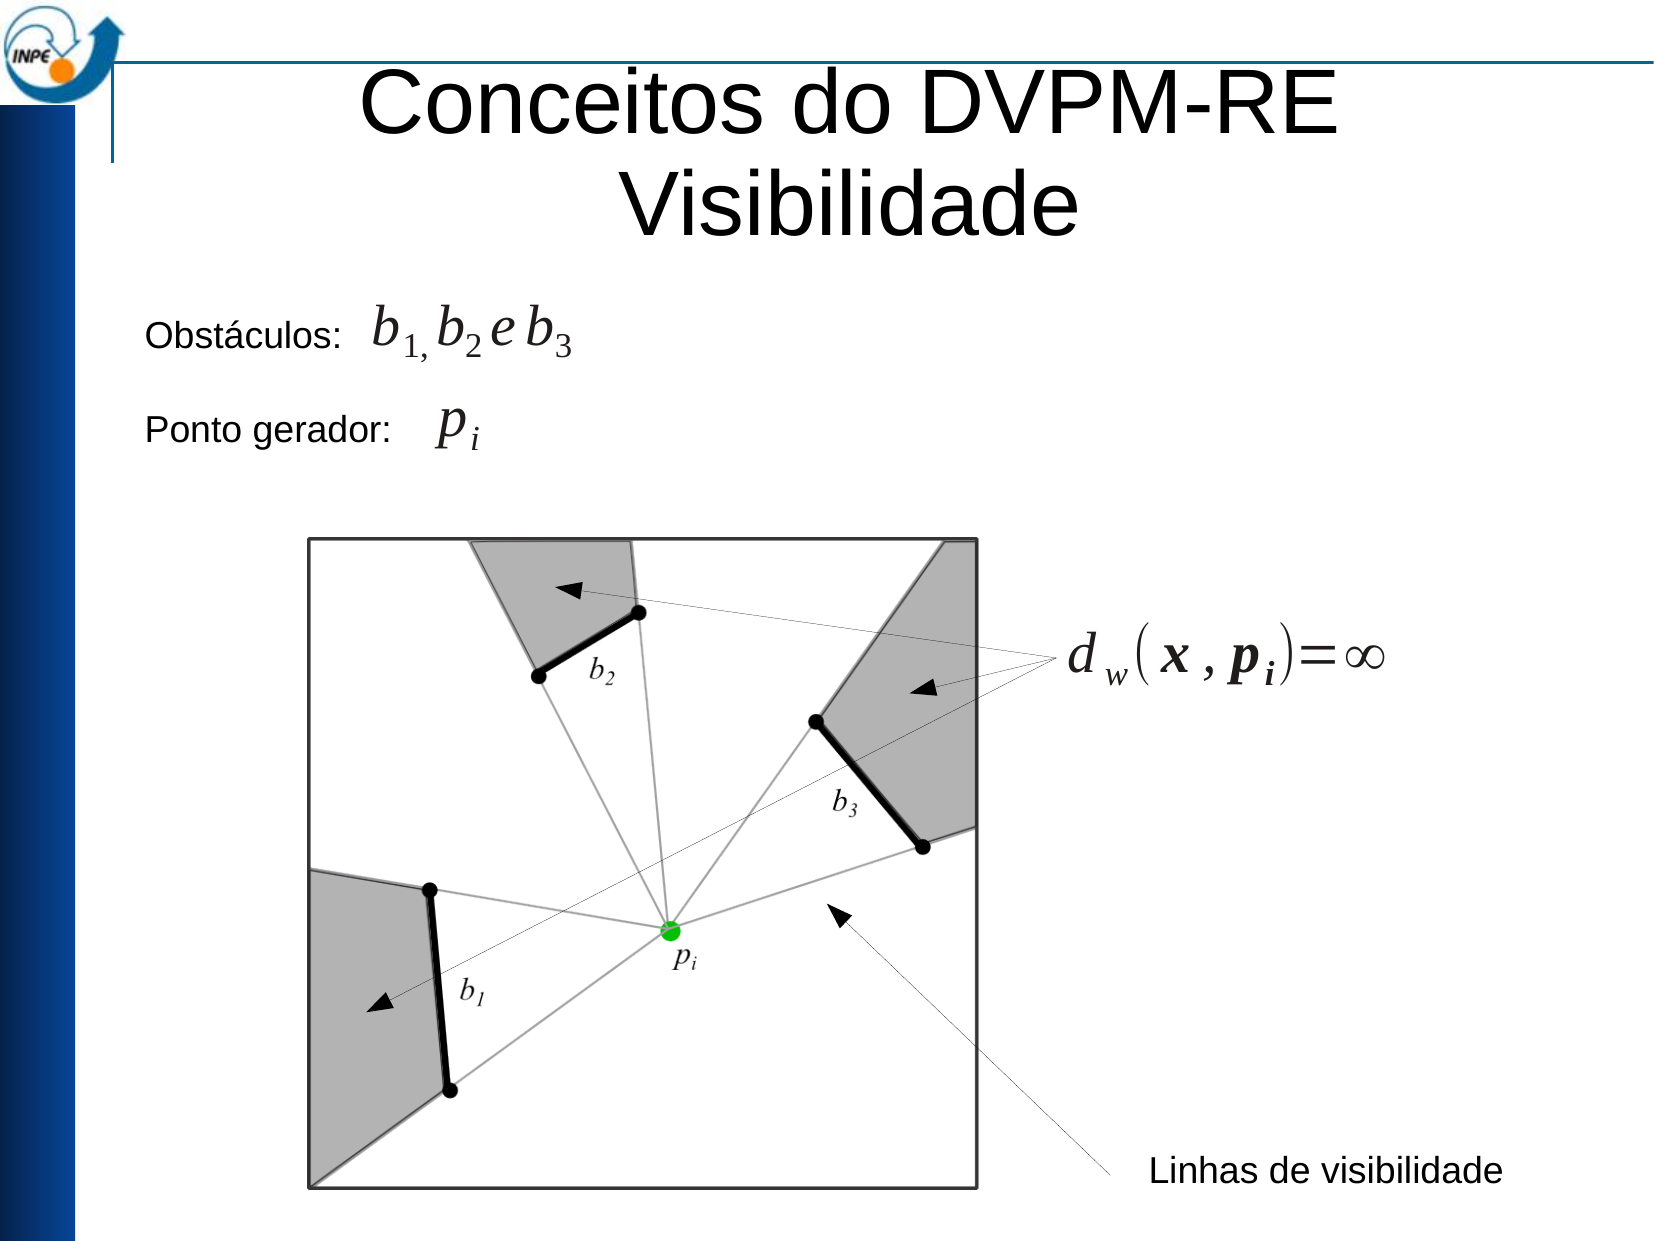

# Conceitos do DVPM-RE Visibilidade
Obstáculos:
Ponto gerador:
Linhas de visibilidade